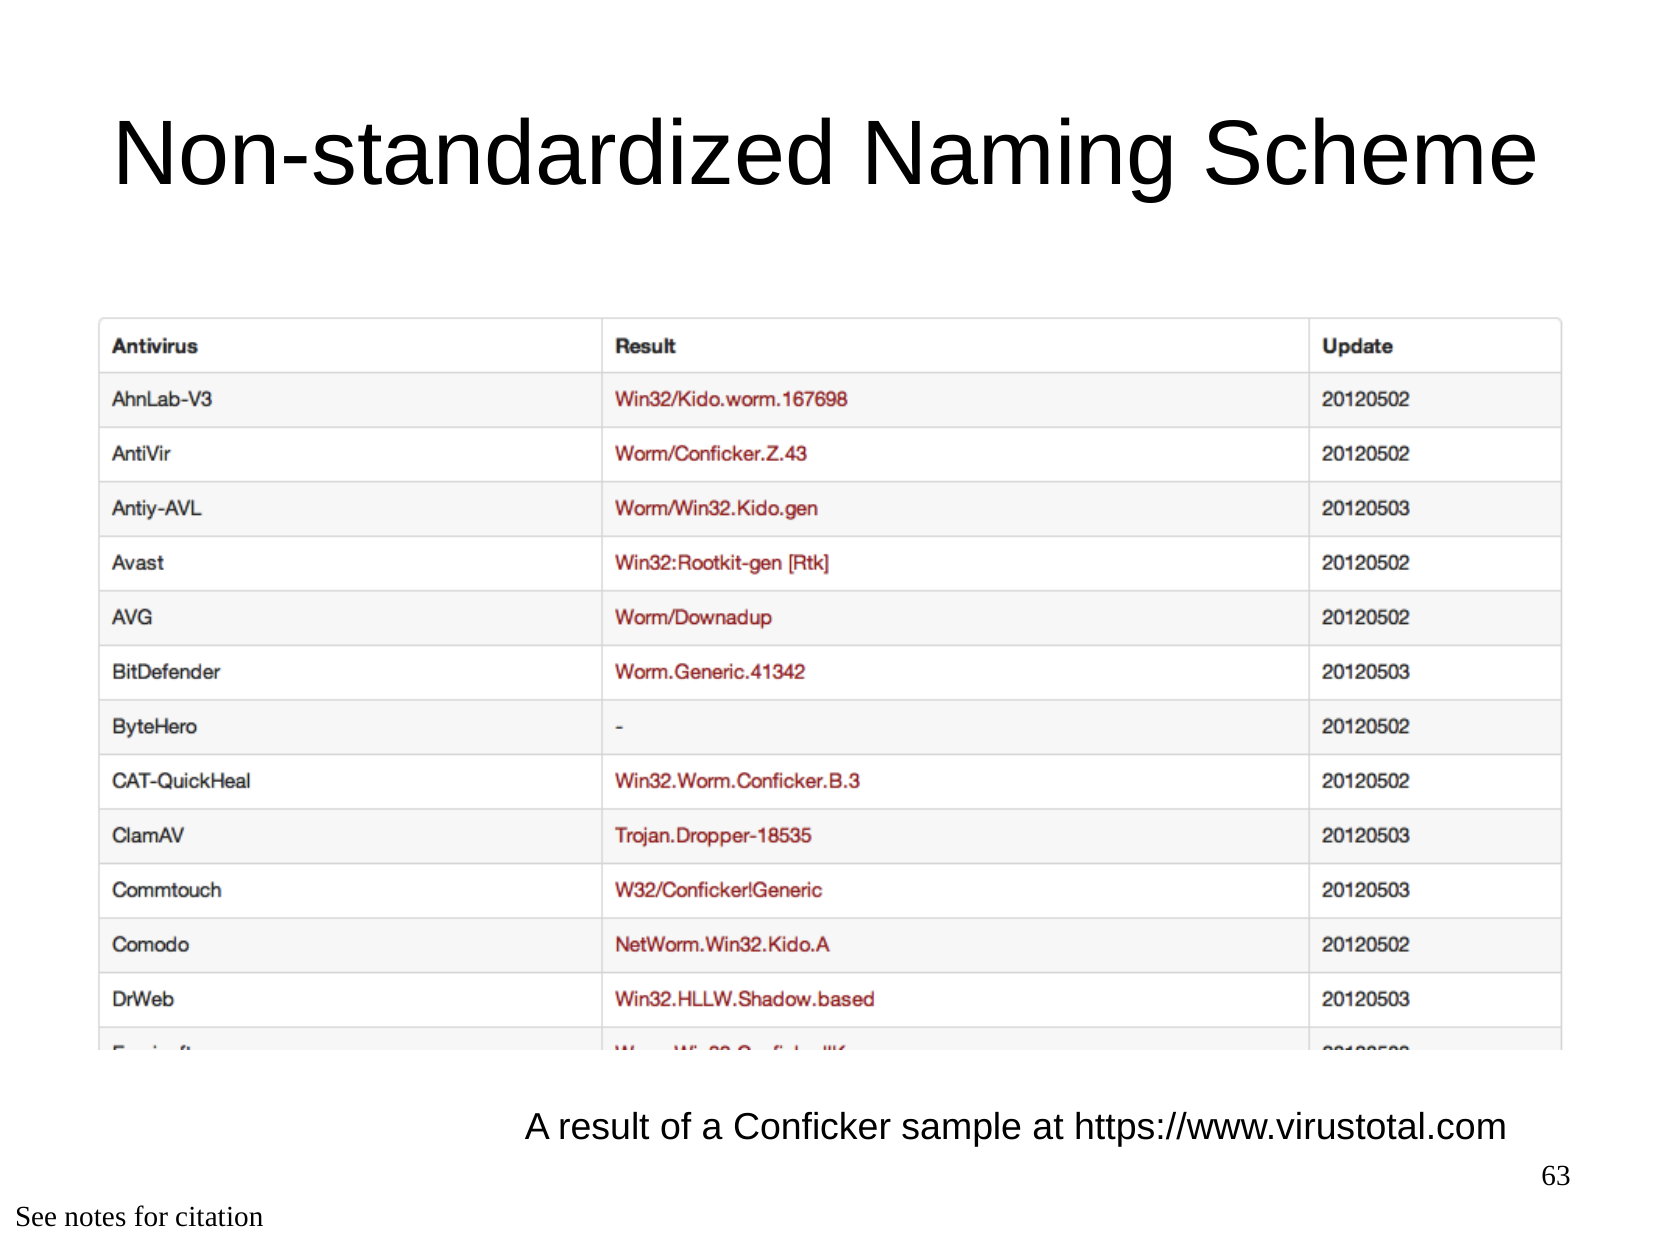

# Non-standardized Naming Scheme
A result of a Conficker sample at https://www.virustotal.com
63
See notes for citation